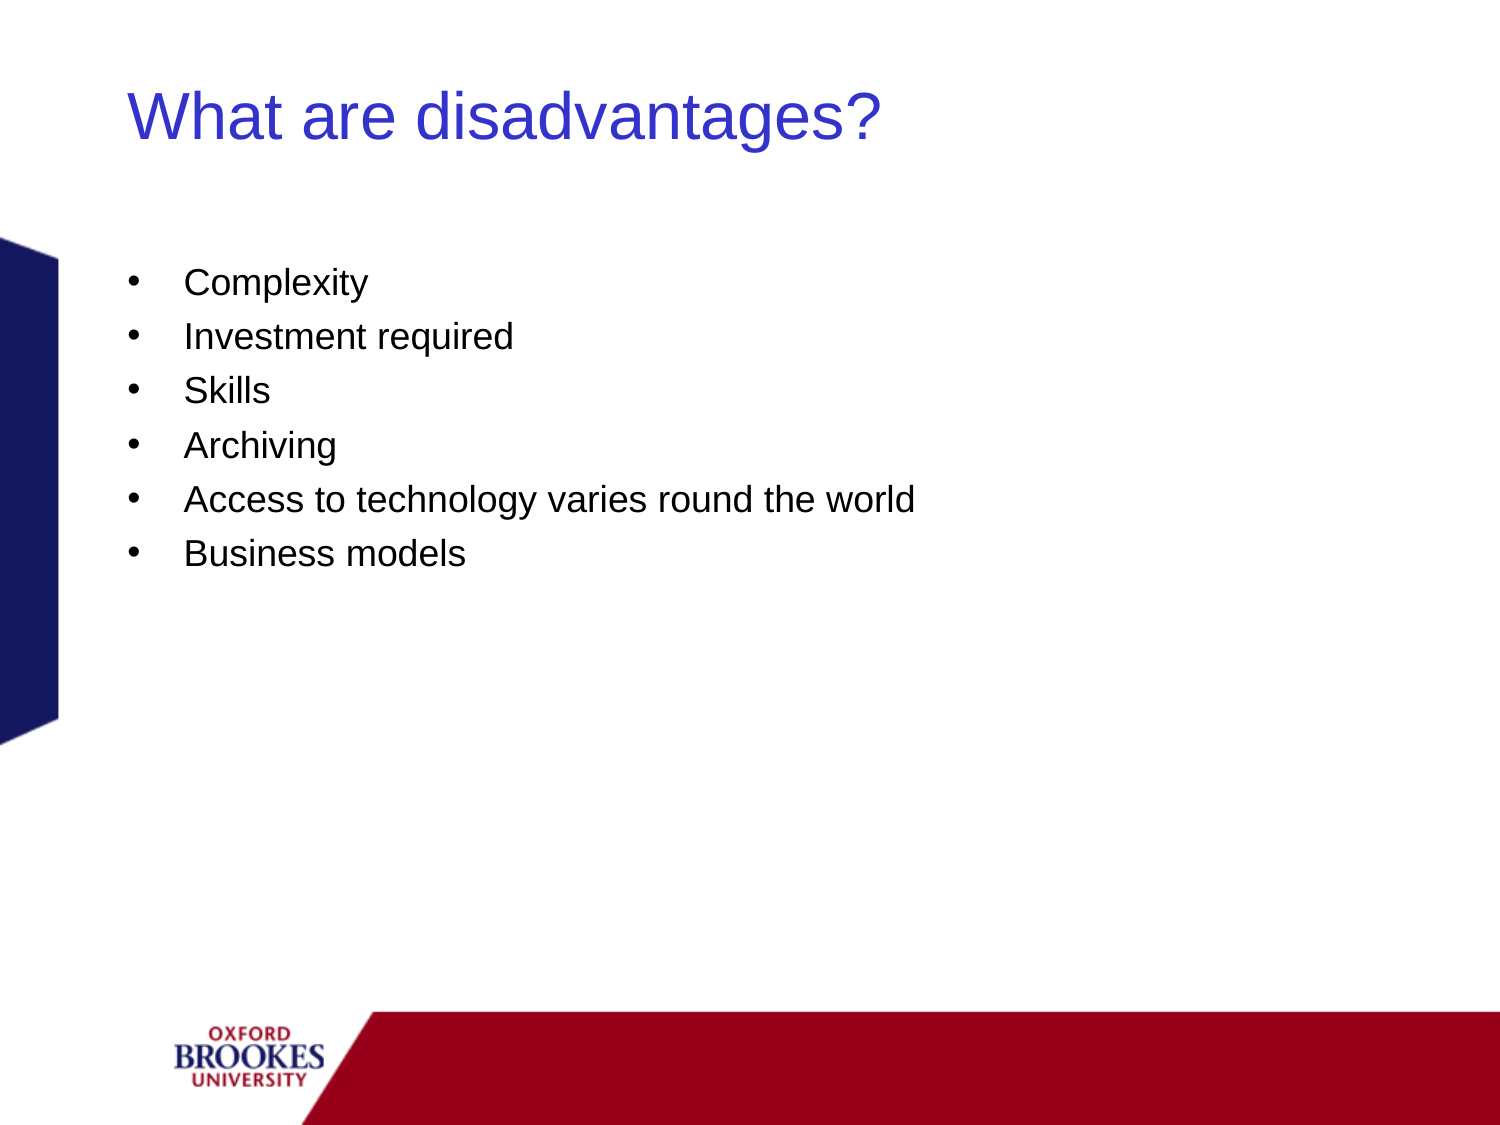

# What are disadvantages?
Complexity
Investment required
Skills
Archiving
Access to technology varies round the world
Business models